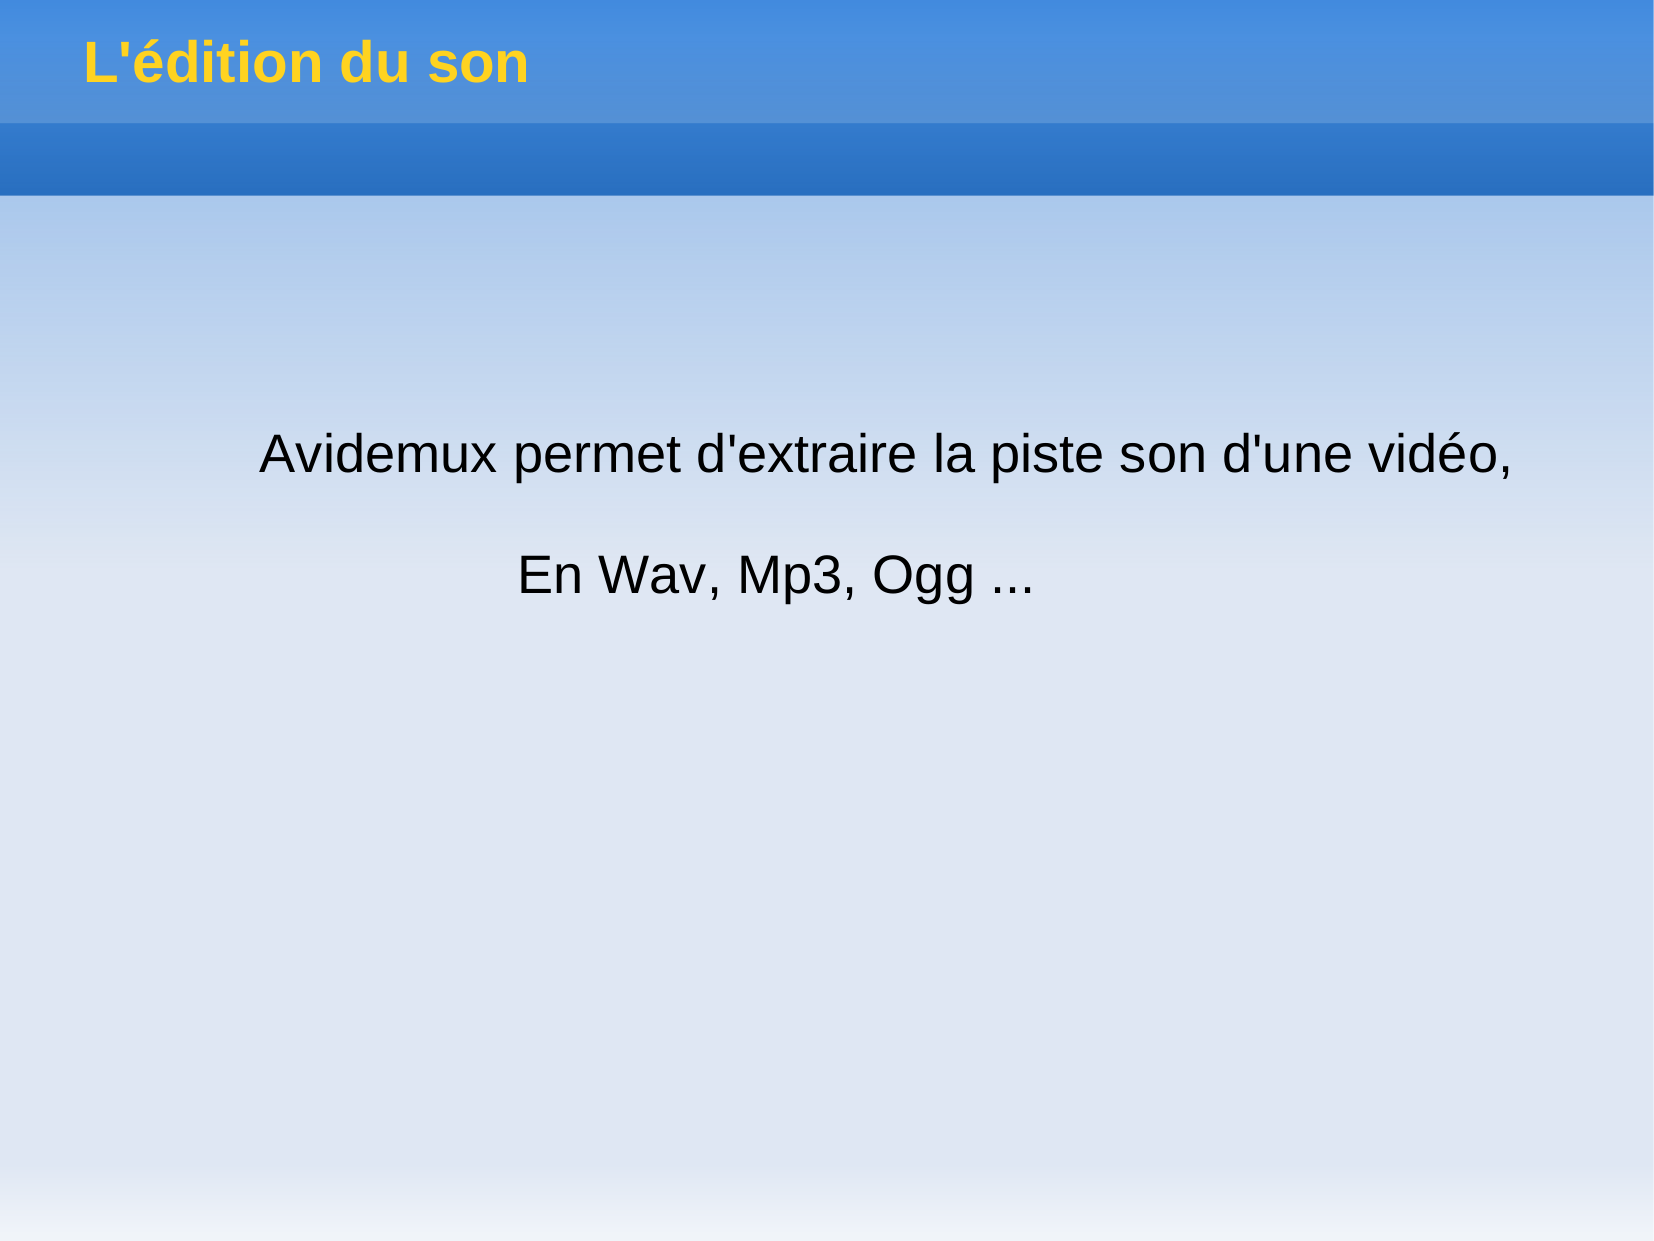

L'édition du son
#
			Avidemux permet d'extraire la piste son d'une vidéo,
En Wav, Mp3, Ogg ...